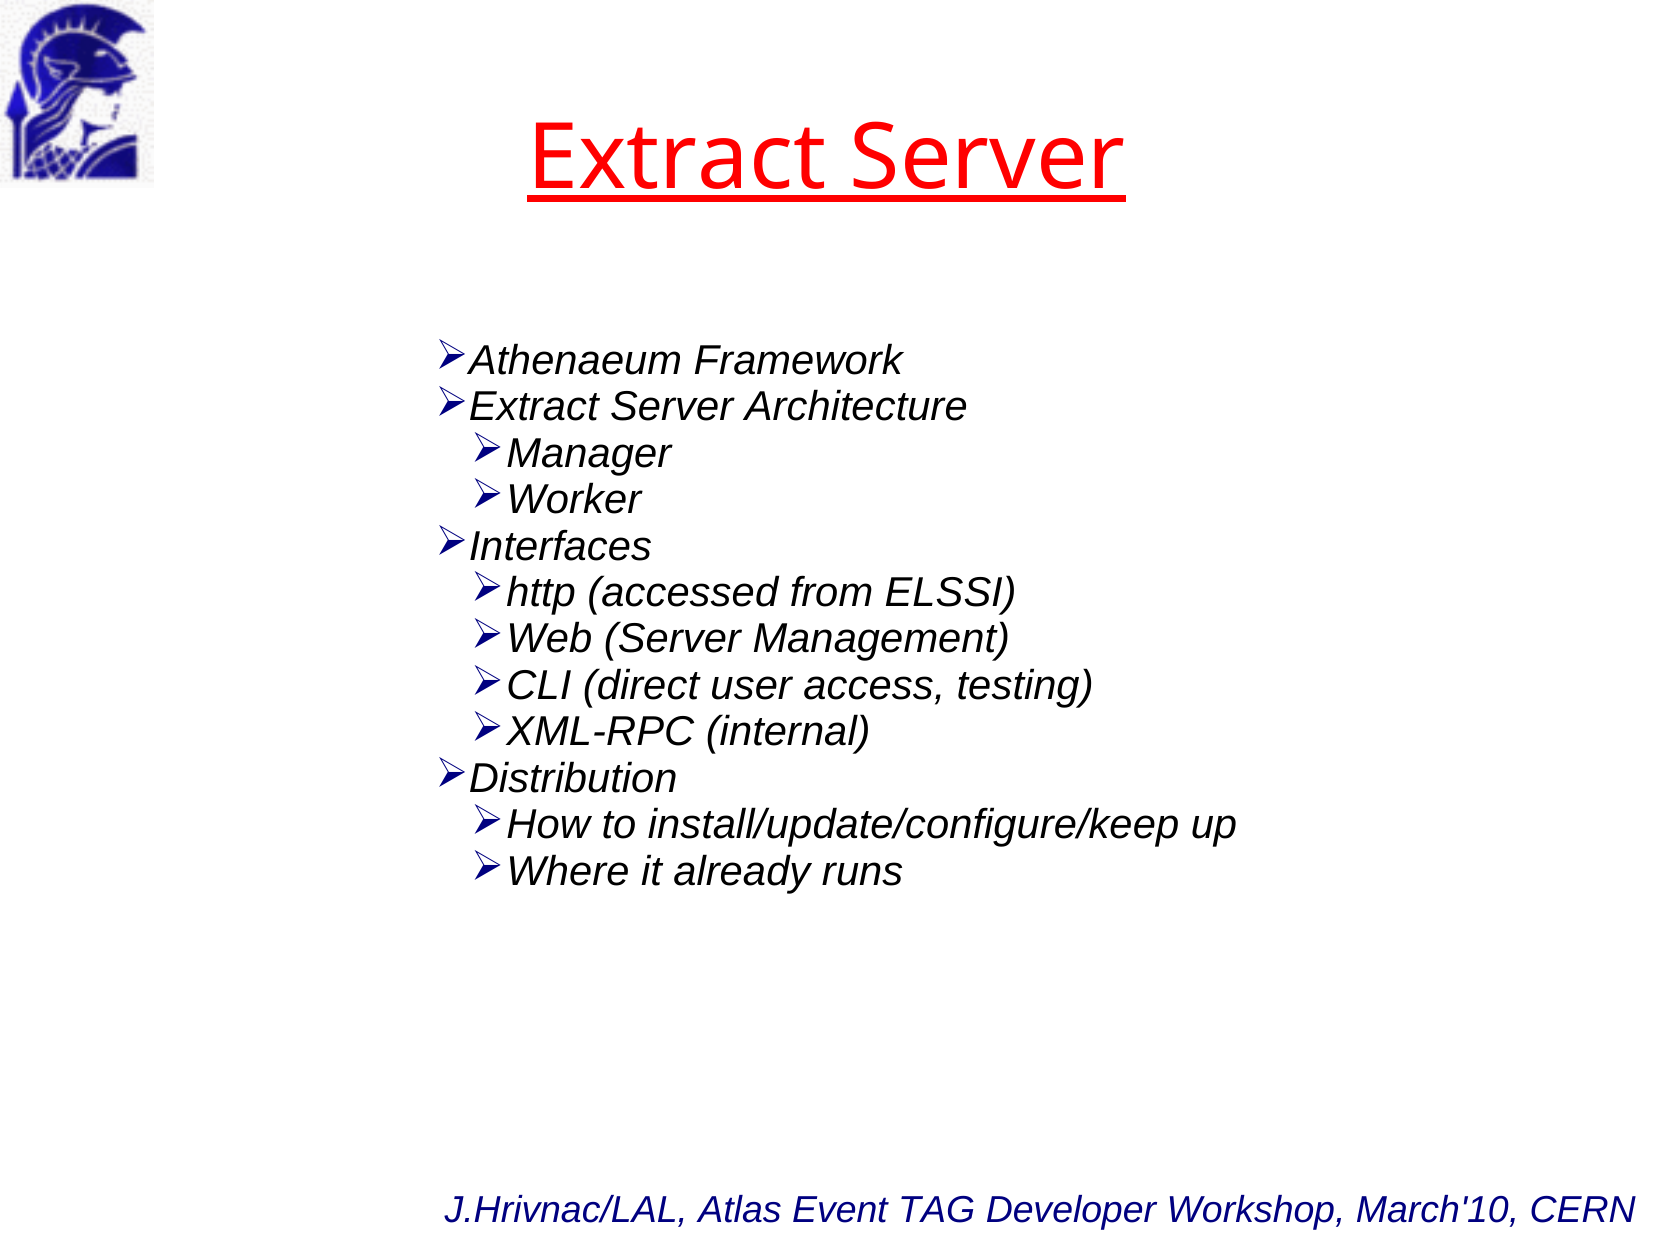

# Extract Server
Athenaeum Framework
Extract Server Architecture
Manager
Worker
Interfaces
http (accessed from ELSSI)
Web (Server Management)
CLI (direct user access, testing)
XML-RPC (internal)
Distribution
How to install/update/configure/keep up
Where it already runs
J.Hrivnac/LAL, Atlas Event TAG Developer Workshop, March'10, CERN